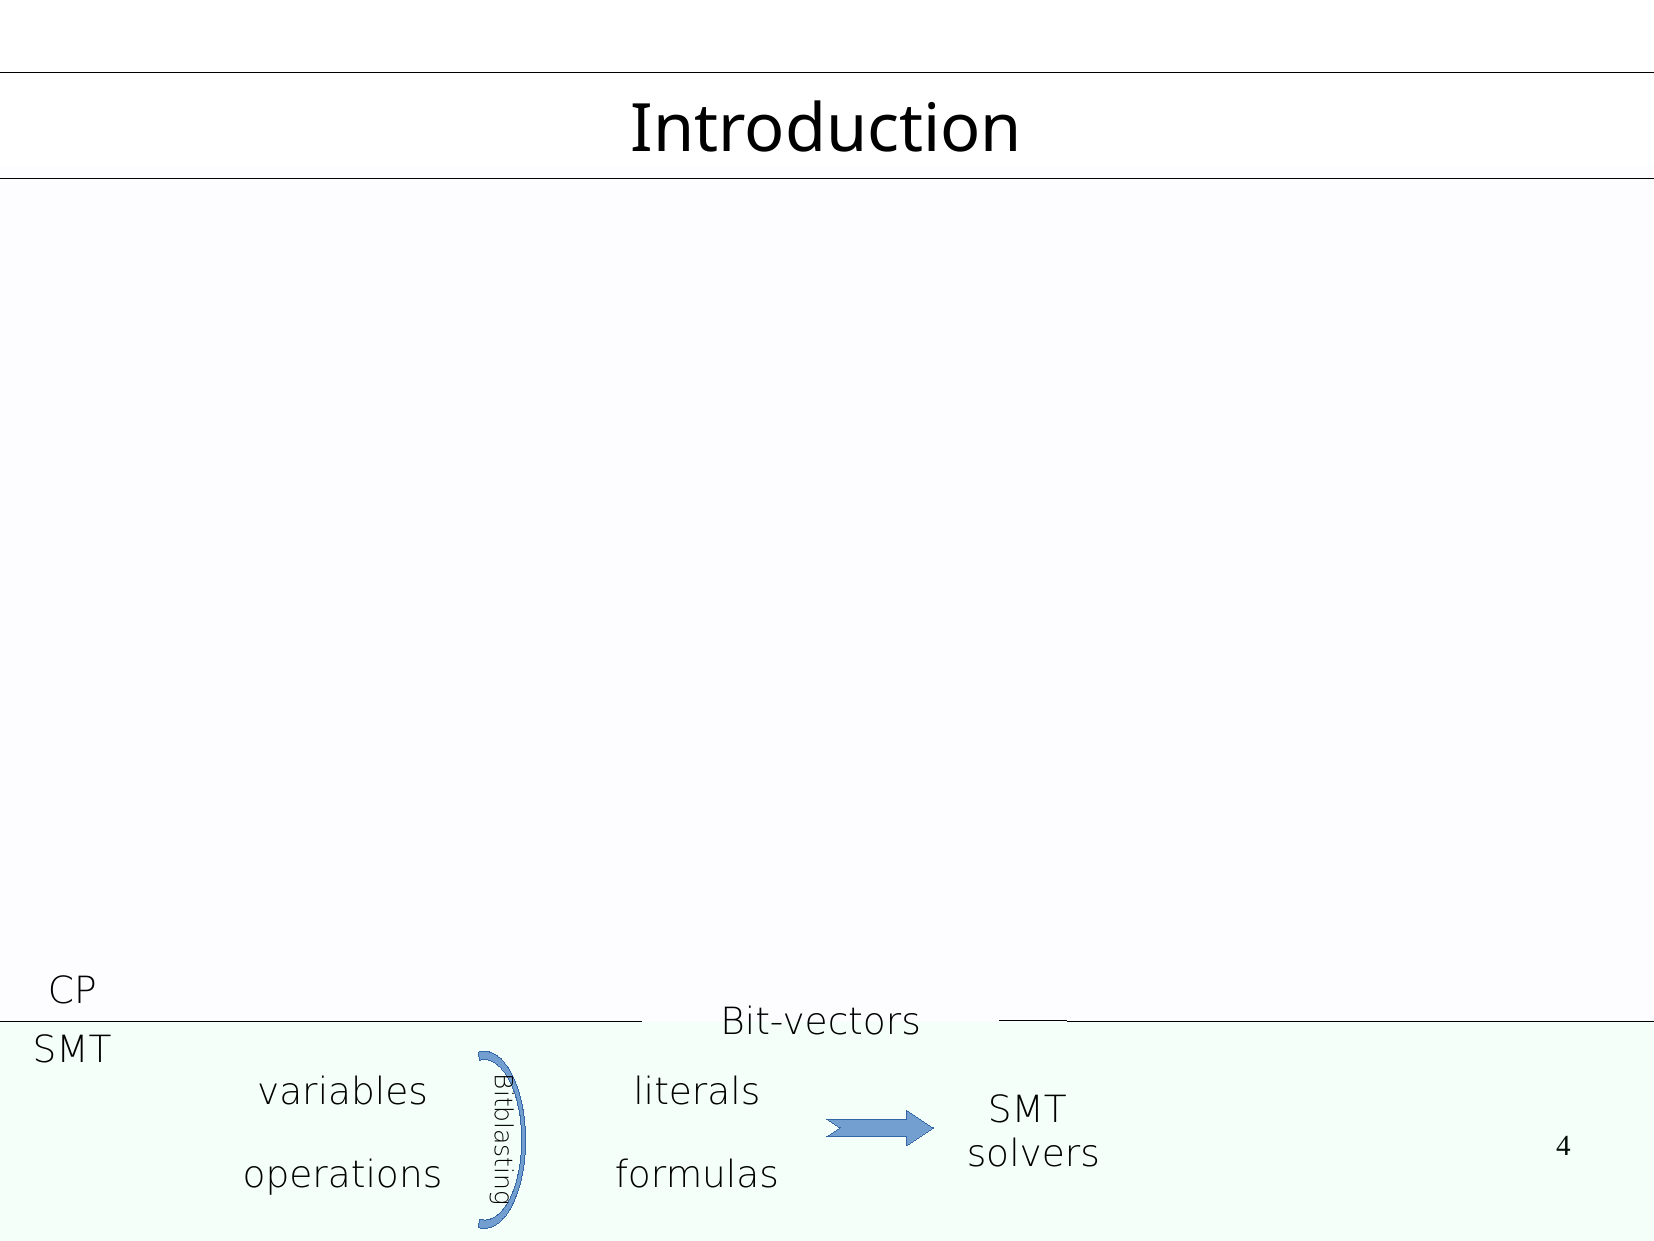

Introduction
The whole thing is given to an SMT solver
CP
Bit-vectors
SMT
variables
literals
SMT
solvers
Bitblasting
4
operations
formulas